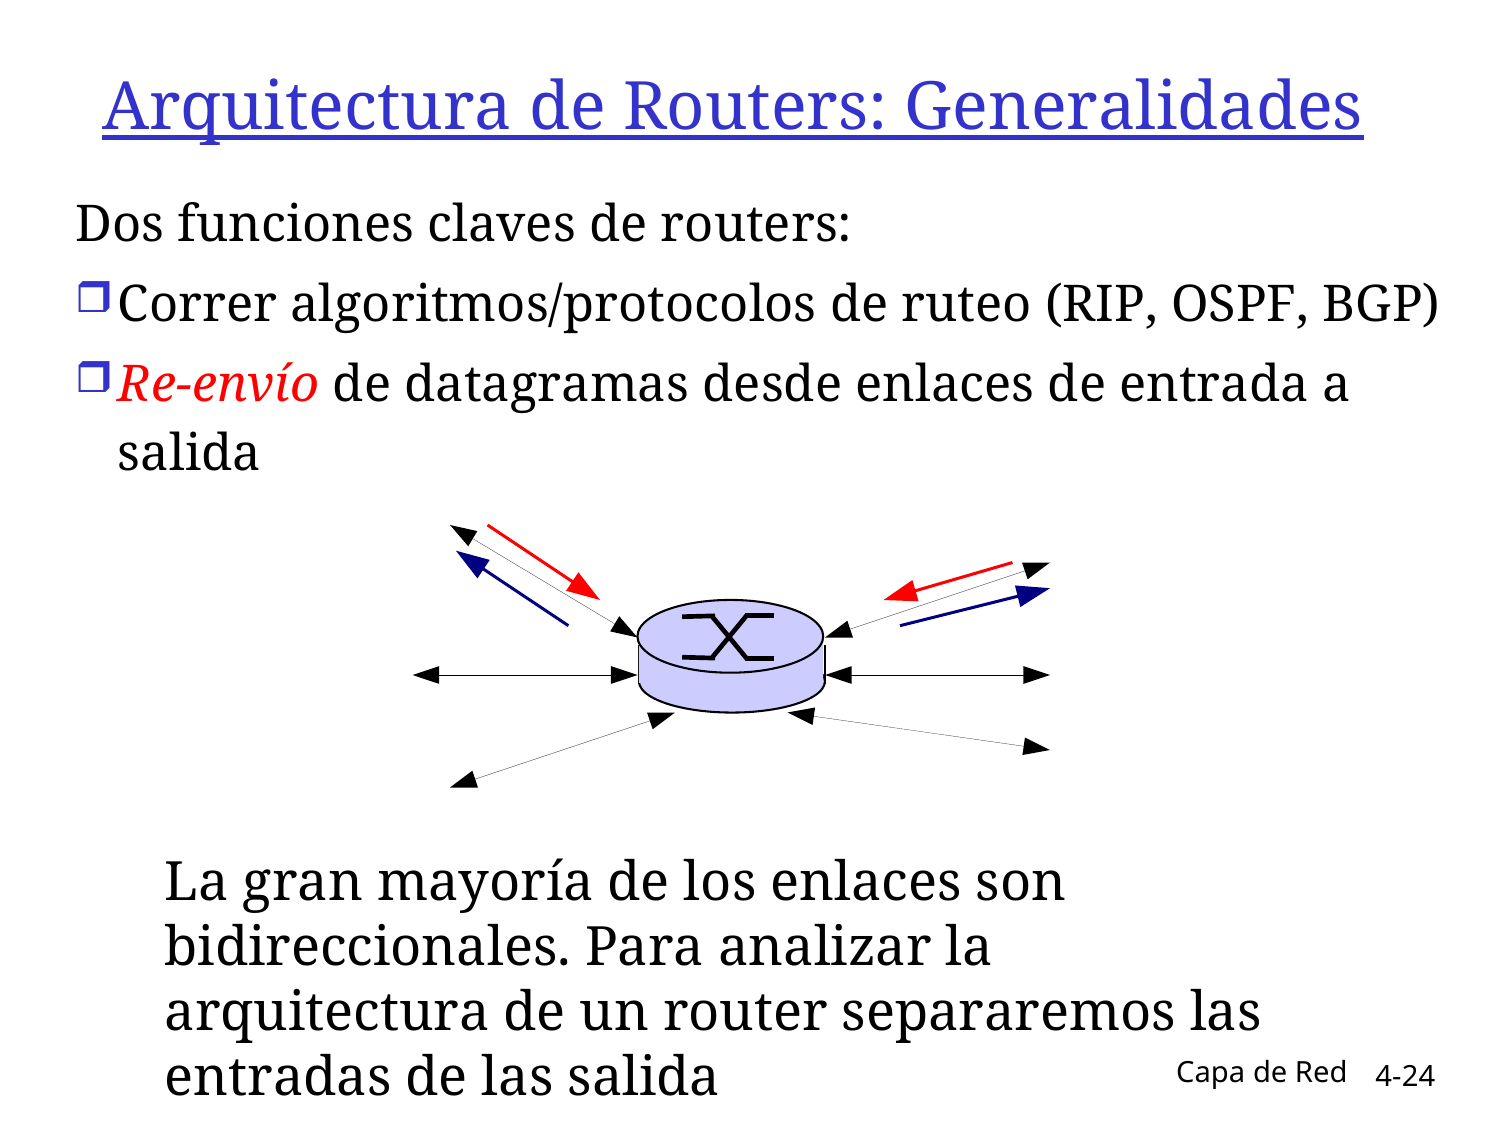

# Arquitectura de Routers: Generalidades
Dos funciones claves de routers:
Correr algoritmos/protocolos de ruteo (RIP, OSPF, BGP)
Re-envío de datagramas desde enlaces de entrada a salida
La gran mayoría de los enlaces son bidireccionales. Para analizar la arquitectura de un router separaremos las entradas de las salida